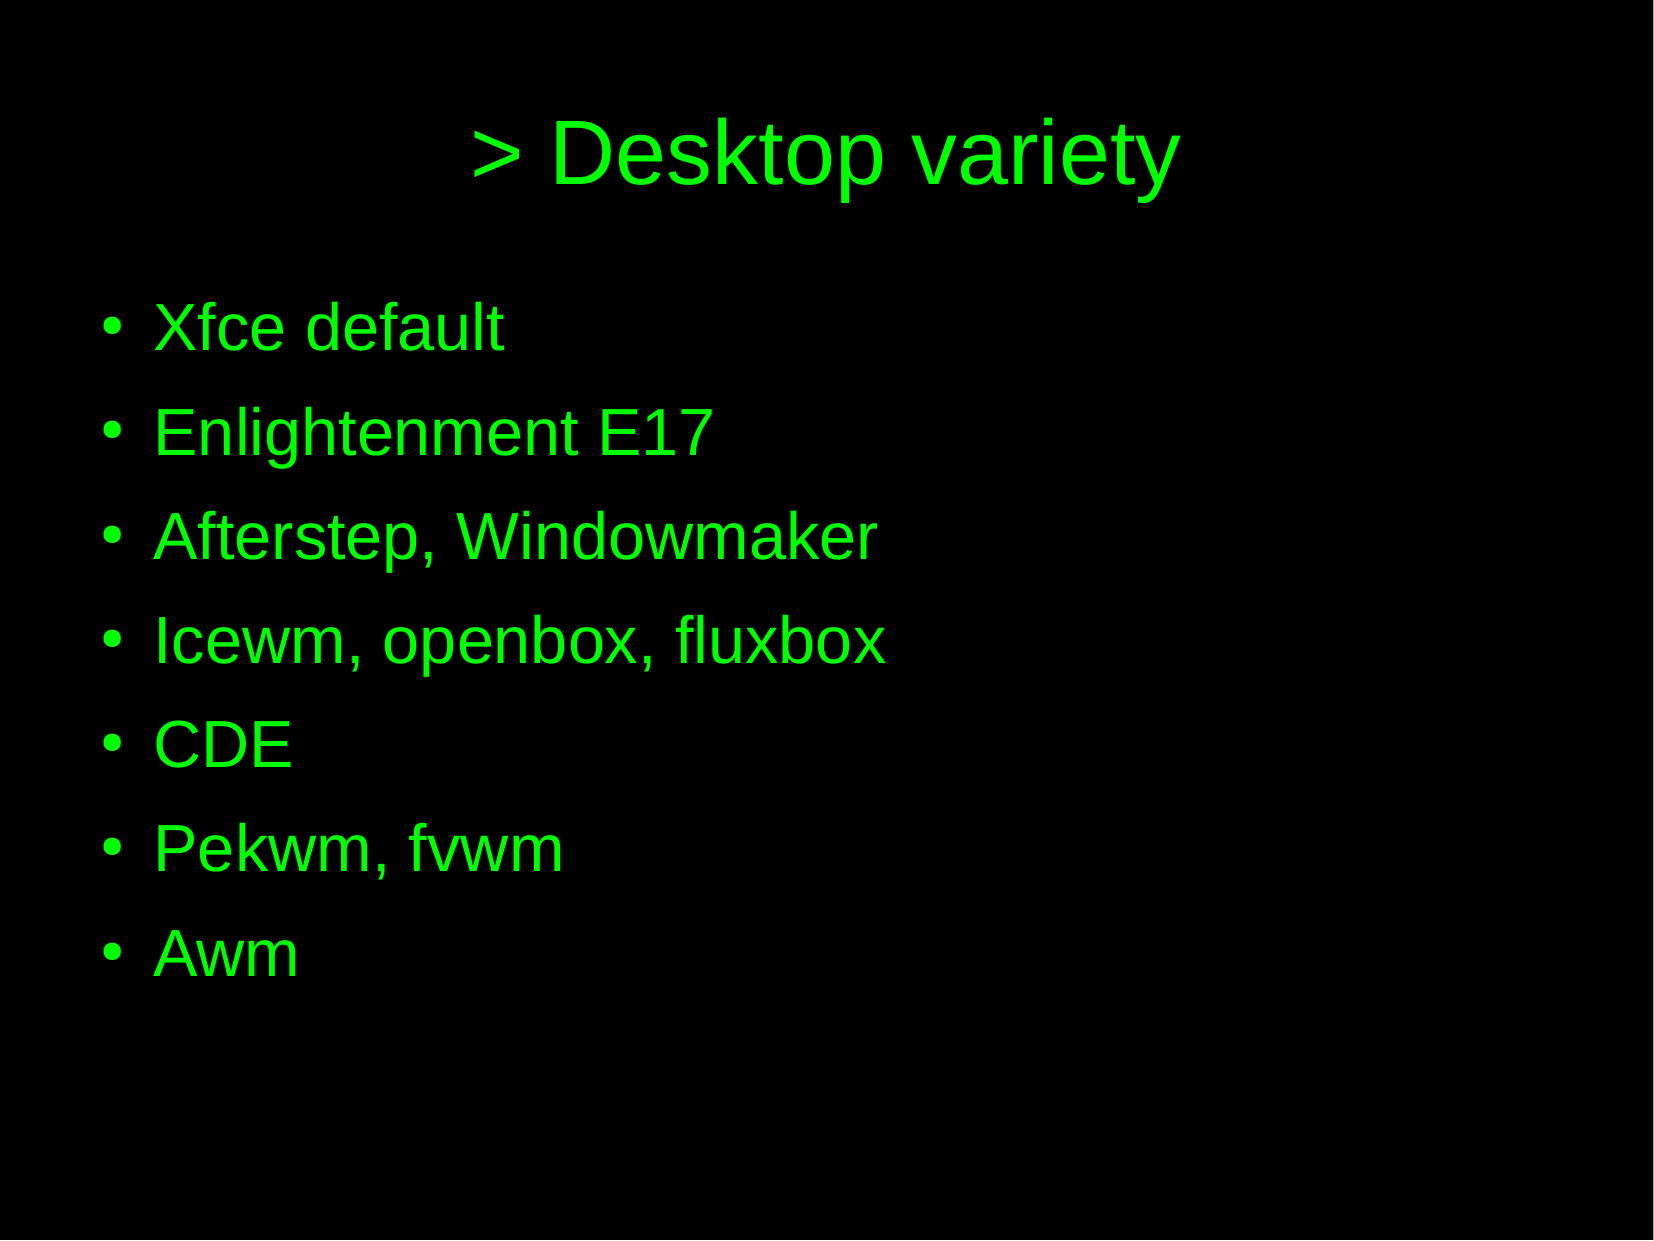

# > Desktop variety
Xfce default
Enlightenment E17
Afterstep, Windowmaker
Icewm, openbox, fluxbox
CDE
Pekwm, fvwm
Awm